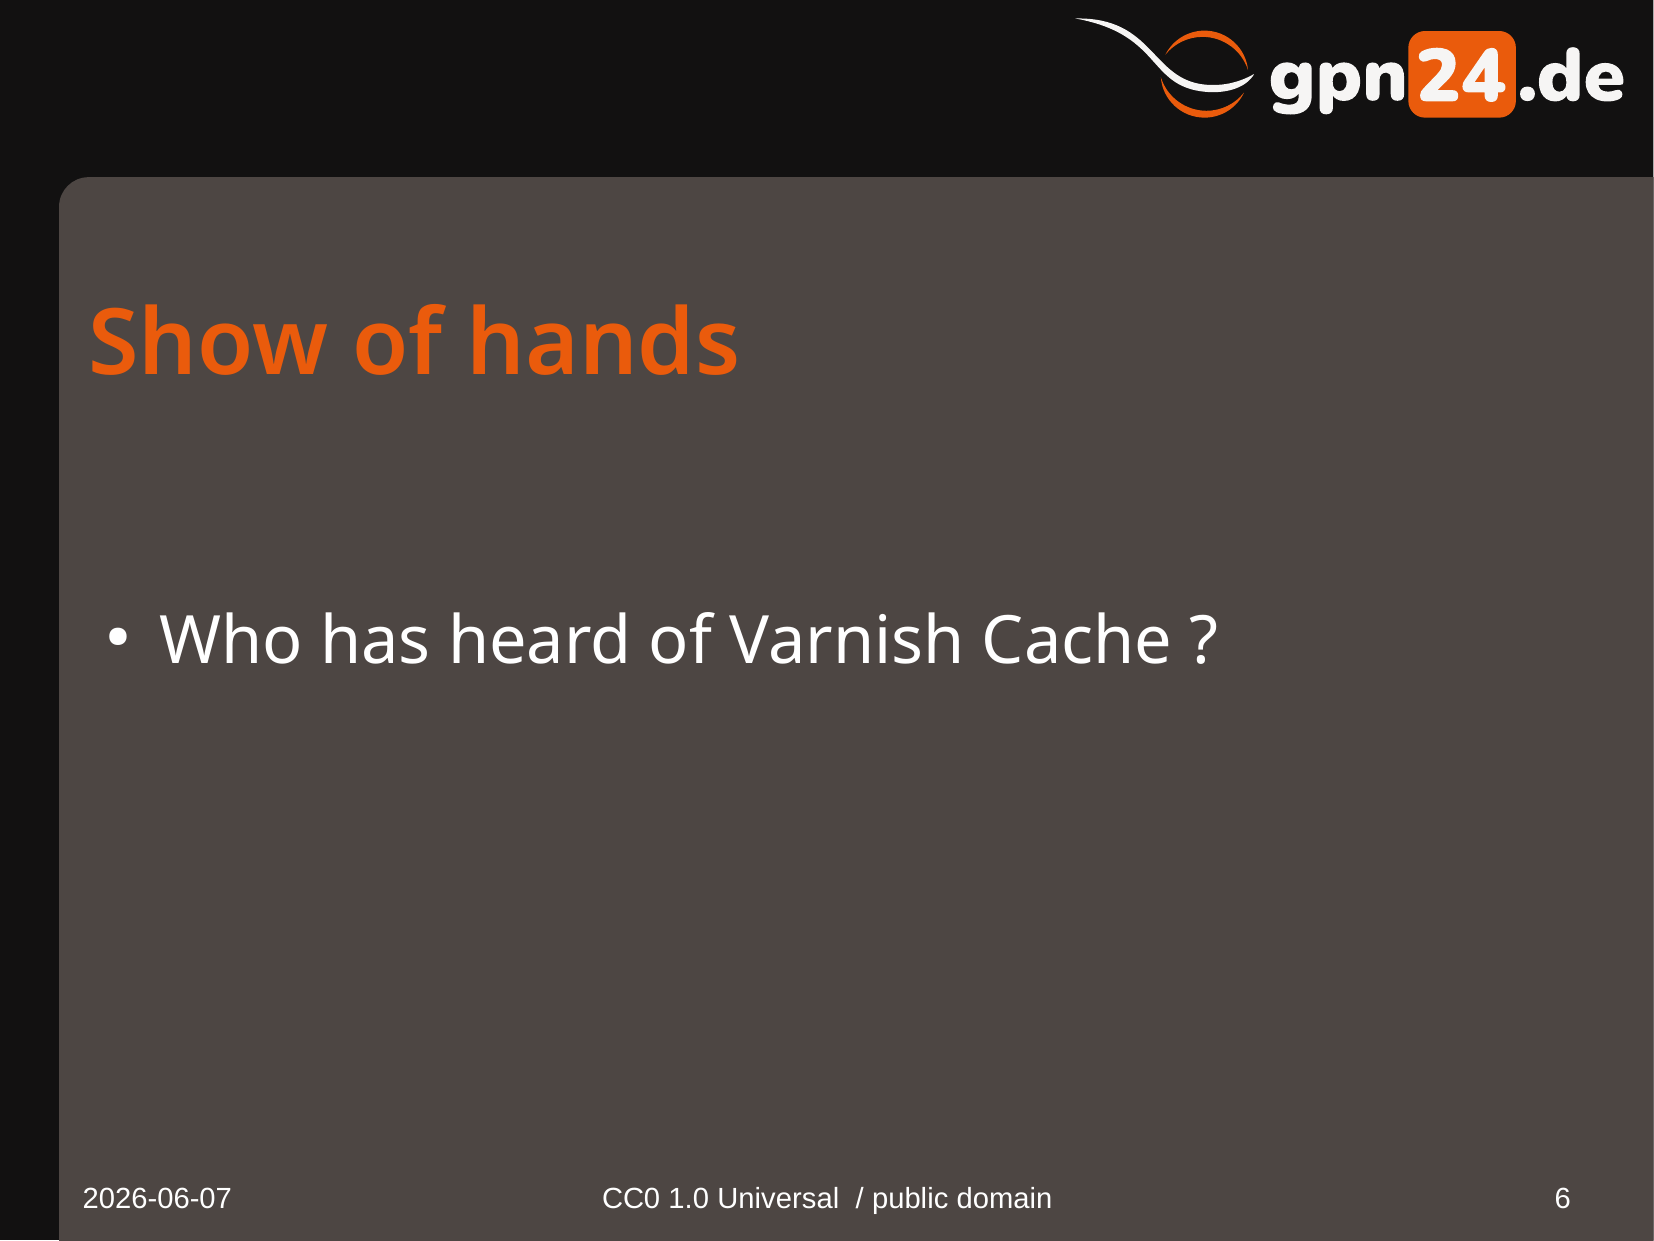

# Show of hands
Who has heard of Varnish Cache ?